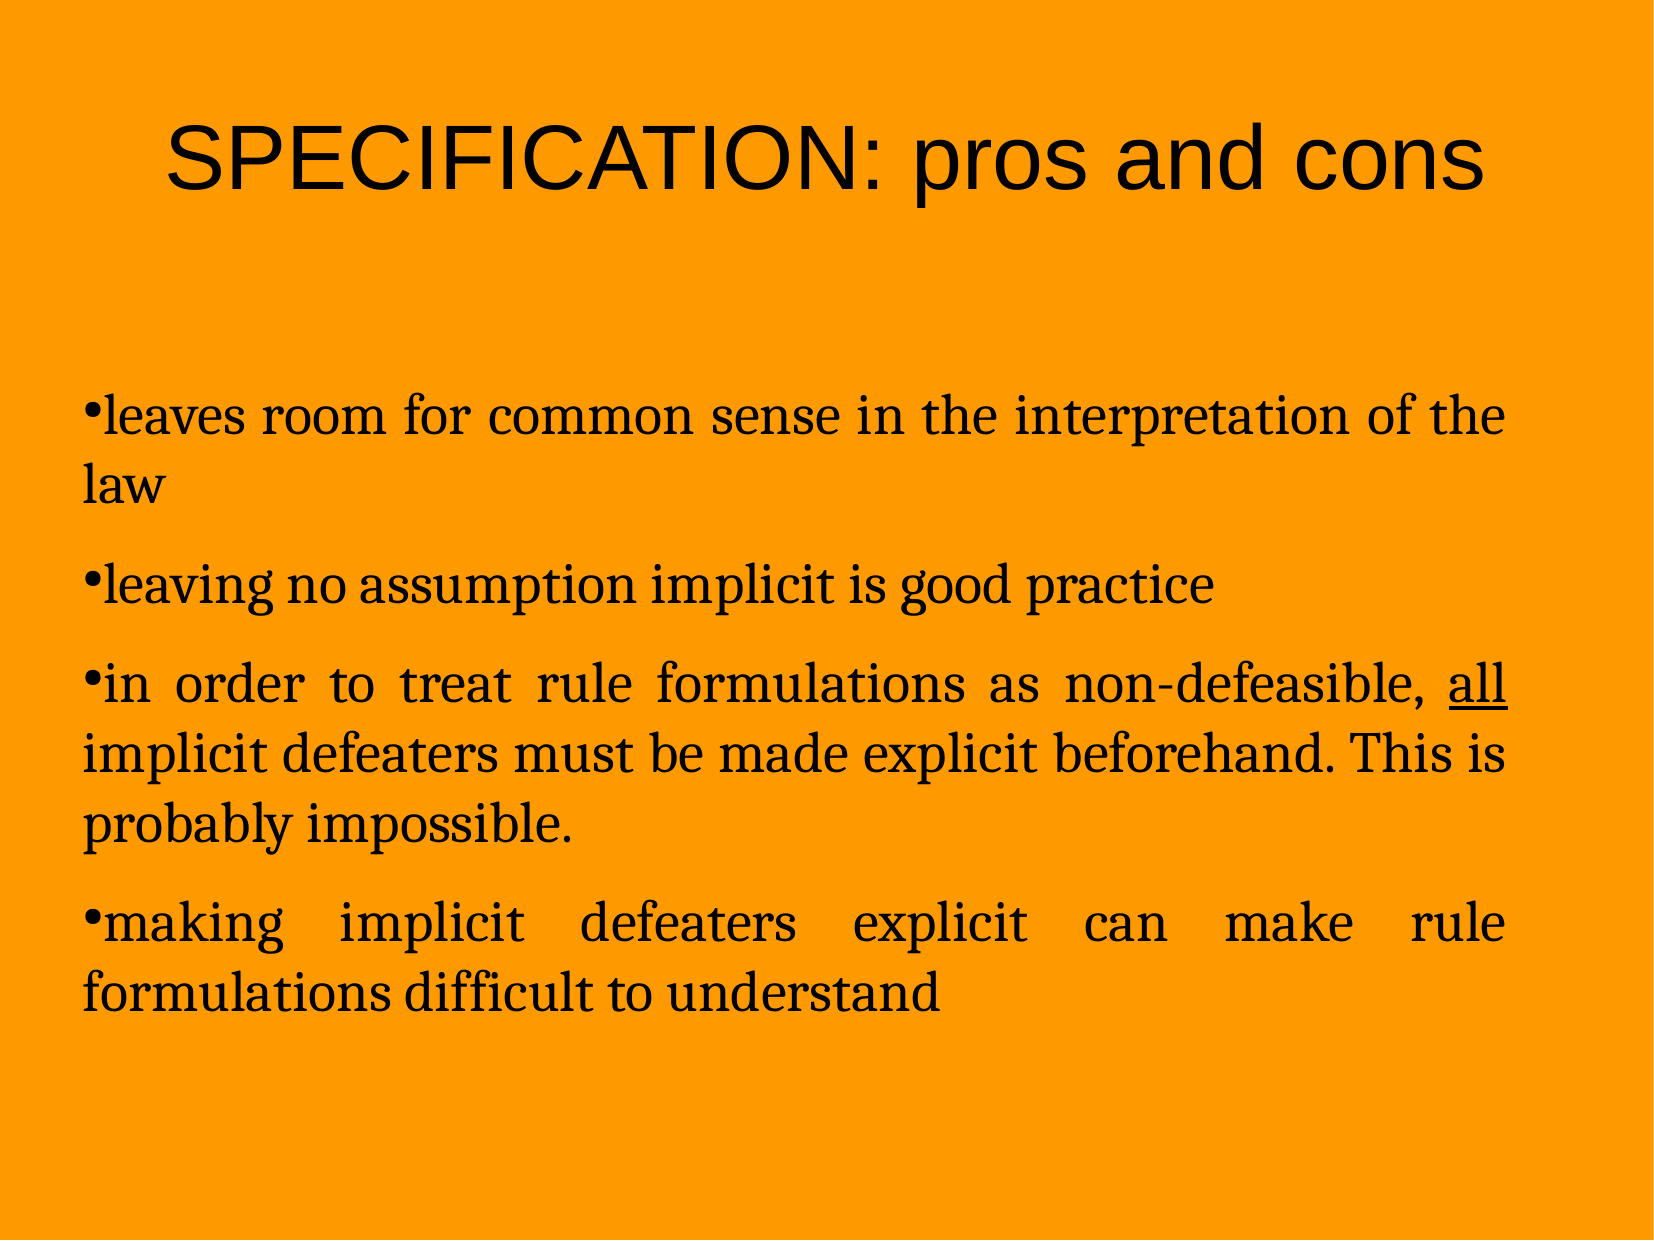

# SPECIFICATION: pros and cons
leaves room for common sense in the interpretation of the law
leaving no assumption implicit is good practice
in order to treat rule formulations as non-defeasible, all implicit defeaters must be made explicit beforehand. This is probably impossible.
making implicit defeaters explicit can make rule formulations difficult to understand